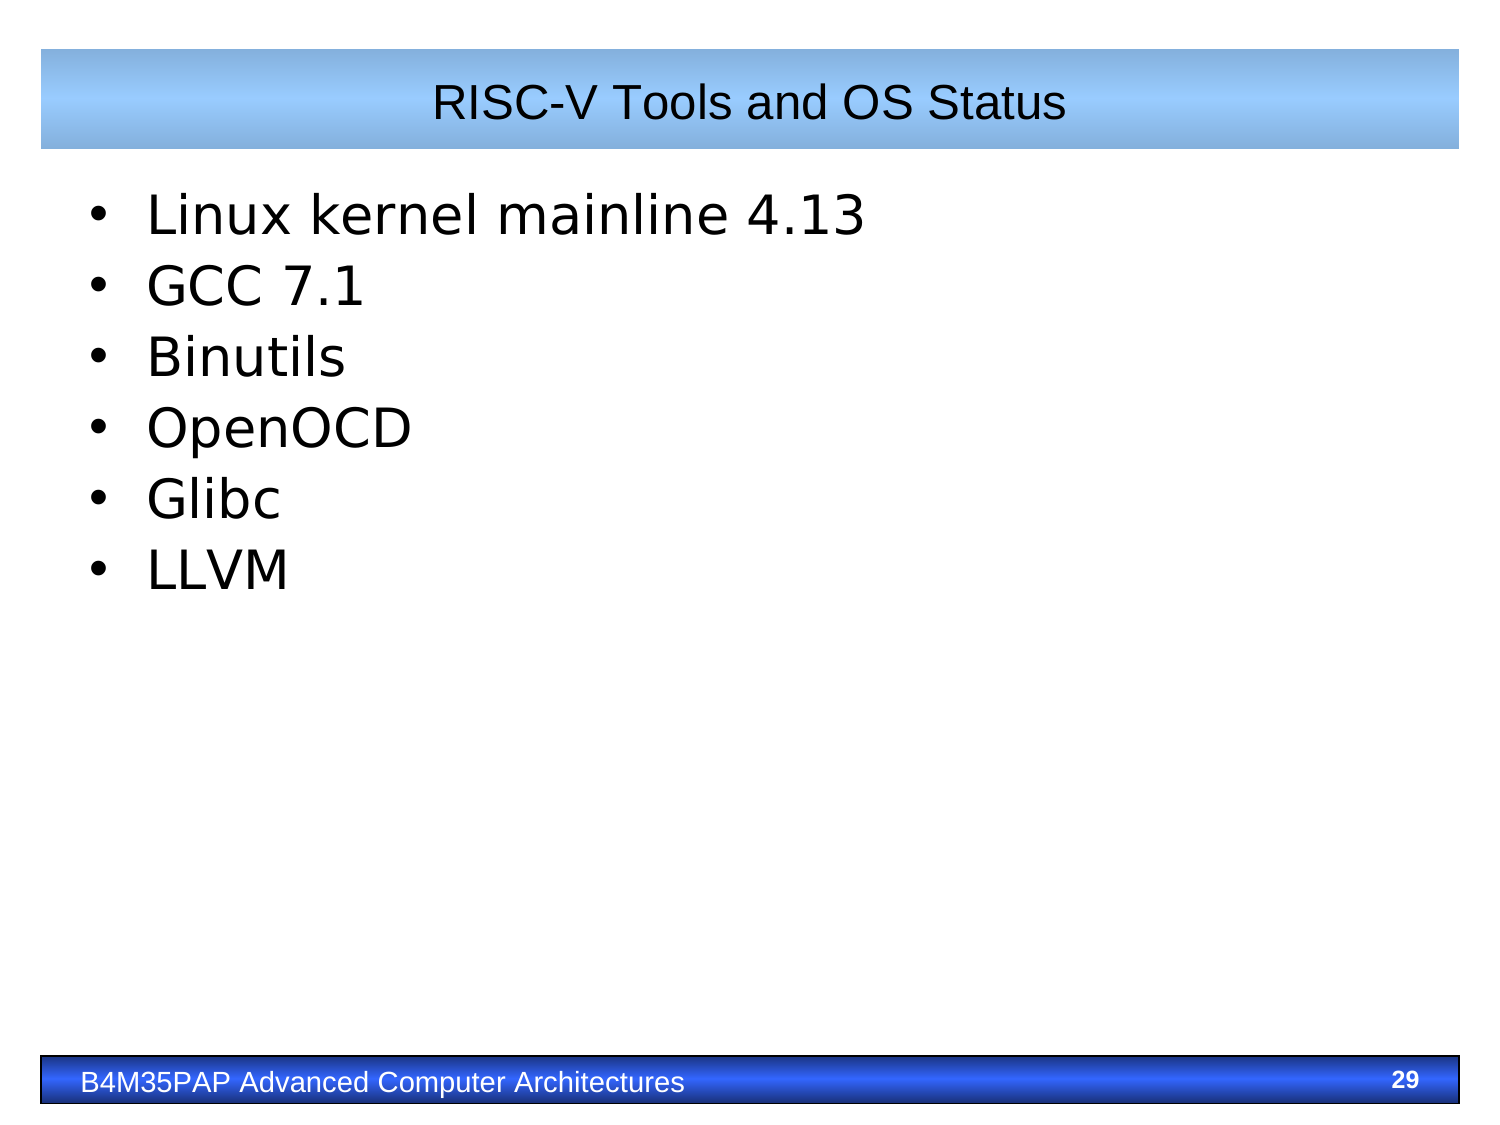

# RISC-V Tools and OS Status
Linux kernel mainline 4.13
GCC 7.1
Binutils
OpenOCD
Glibc
LLVM